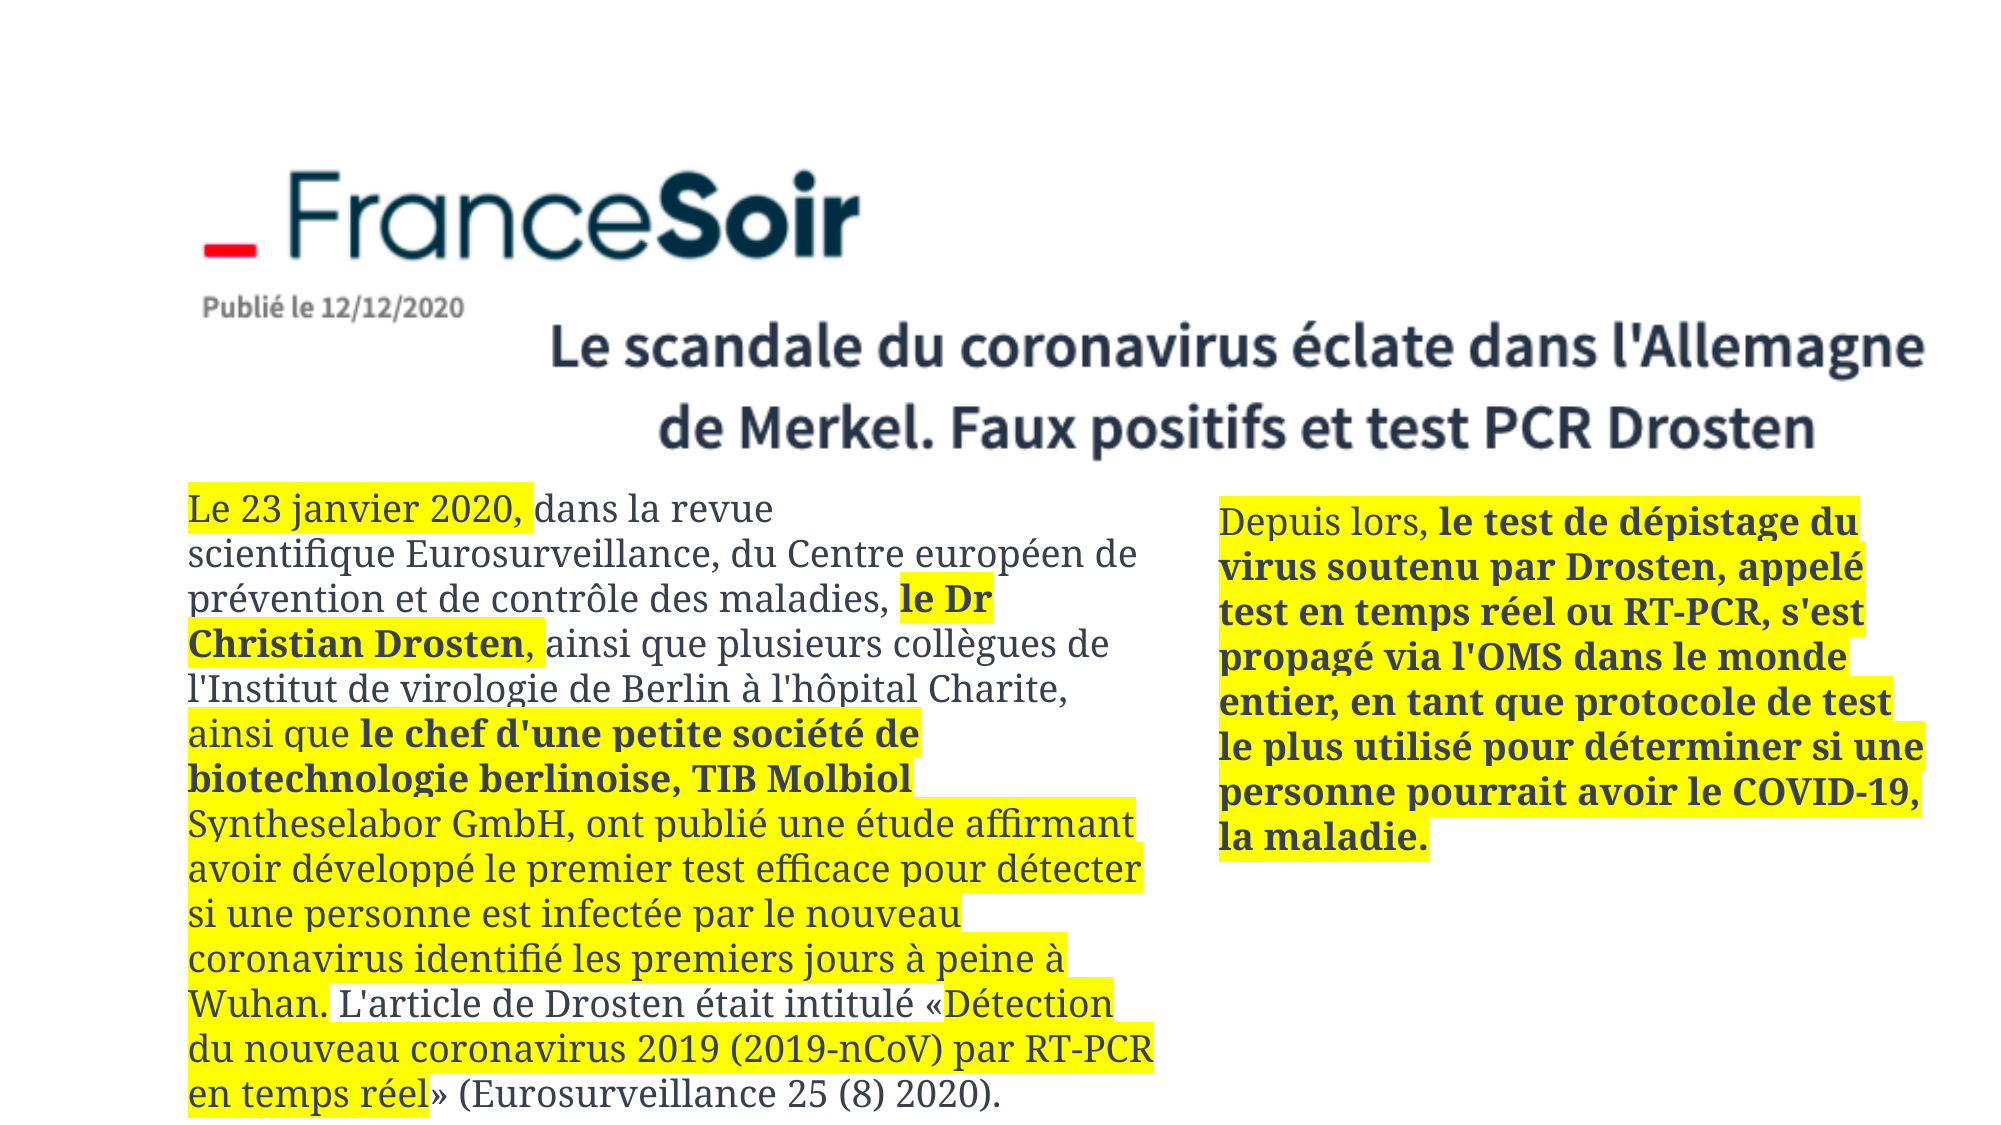

Le 23 janvier 2020, dans la revue scientifique Eurosurveillance, du Centre européen de prévention et de contrôle des maladies, le Dr Christian Drosten, ainsi que plusieurs collègues de l'Institut de virologie de Berlin à l'hôpital Charite, ainsi que le chef d'une petite société de biotechnologie berlinoise, TIB Molbiol Syntheselabor GmbH, ont publié une étude affirmant avoir développé le premier test efficace pour détecter si une personne est infectée par le nouveau coronavirus identifié les premiers jours à peine à Wuhan. L'article de Drosten était intitulé «Détection du nouveau coronavirus 2019 (2019-nCoV) par RT-PCR en temps réel» (Eurosurveillance 25 (8) 2020).
Depuis lors, le test de dépistage du virus soutenu par Drosten, appelé test en temps réel ou RT-PCR, s'est propagé via l'OMS dans le monde entier, en tant que protocole de test le plus utilisé pour déterminer si une personne pourrait avoir le COVID-19, la maladie.